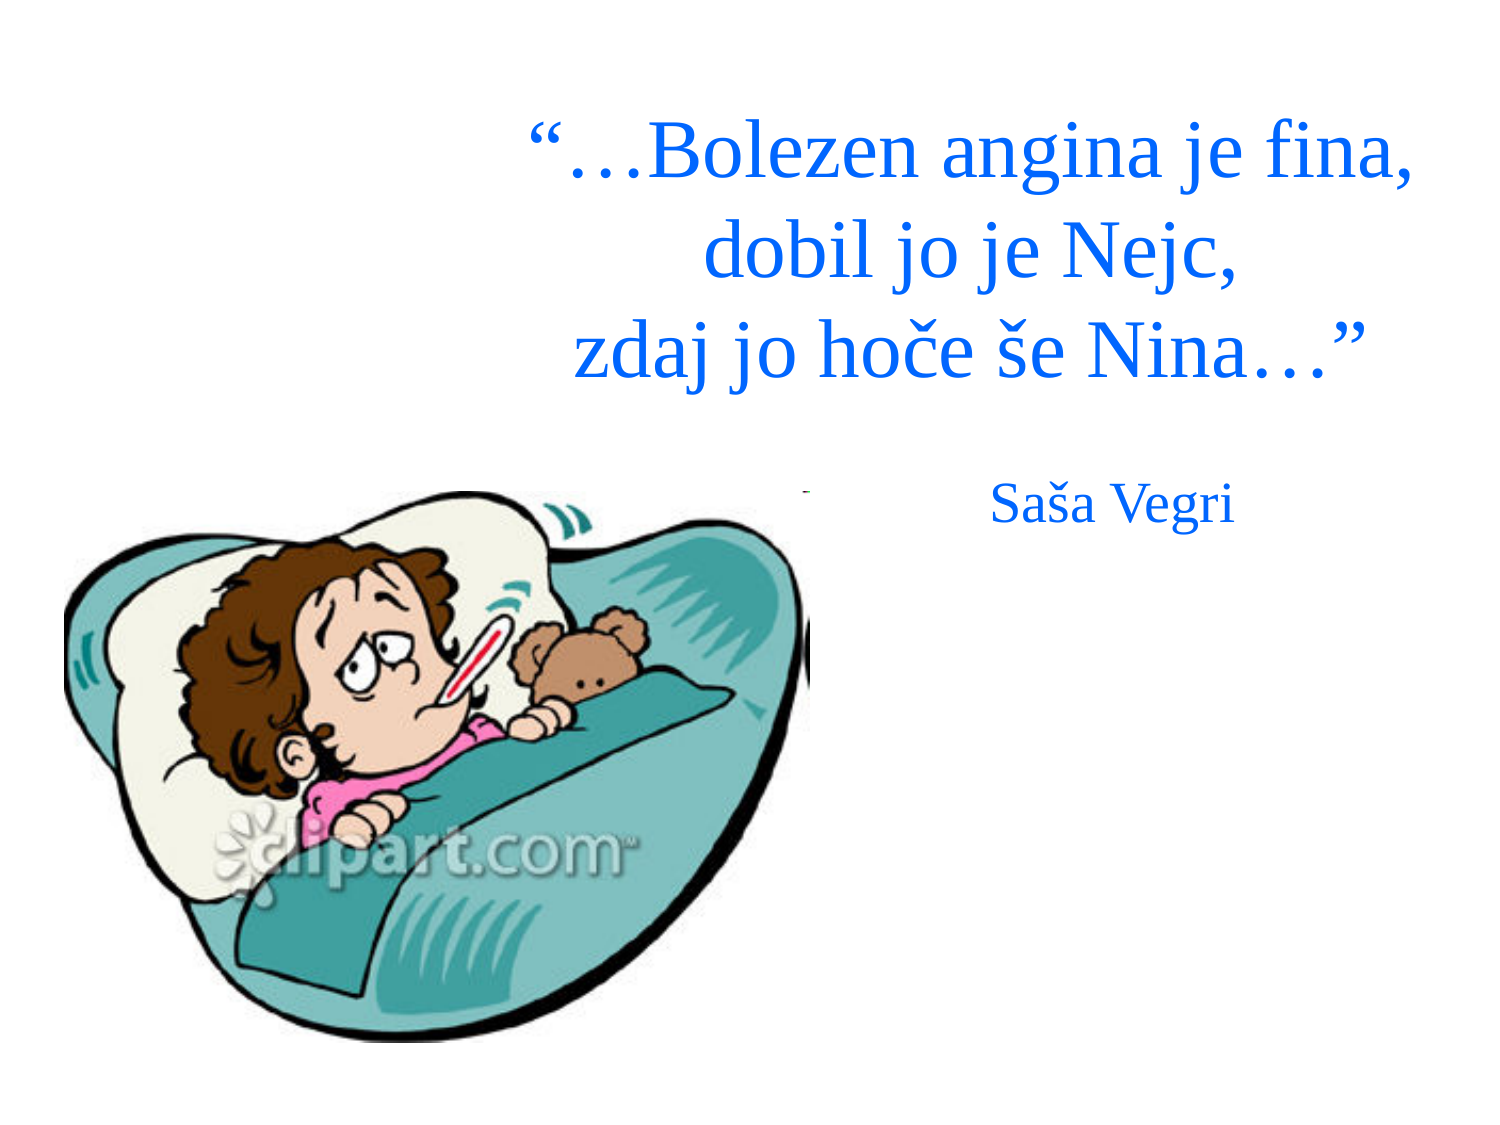

# “…Bolezen angina je fina, dobil jo je Nejc, zdaj jo hoče še Nina…”
Saša Vegri